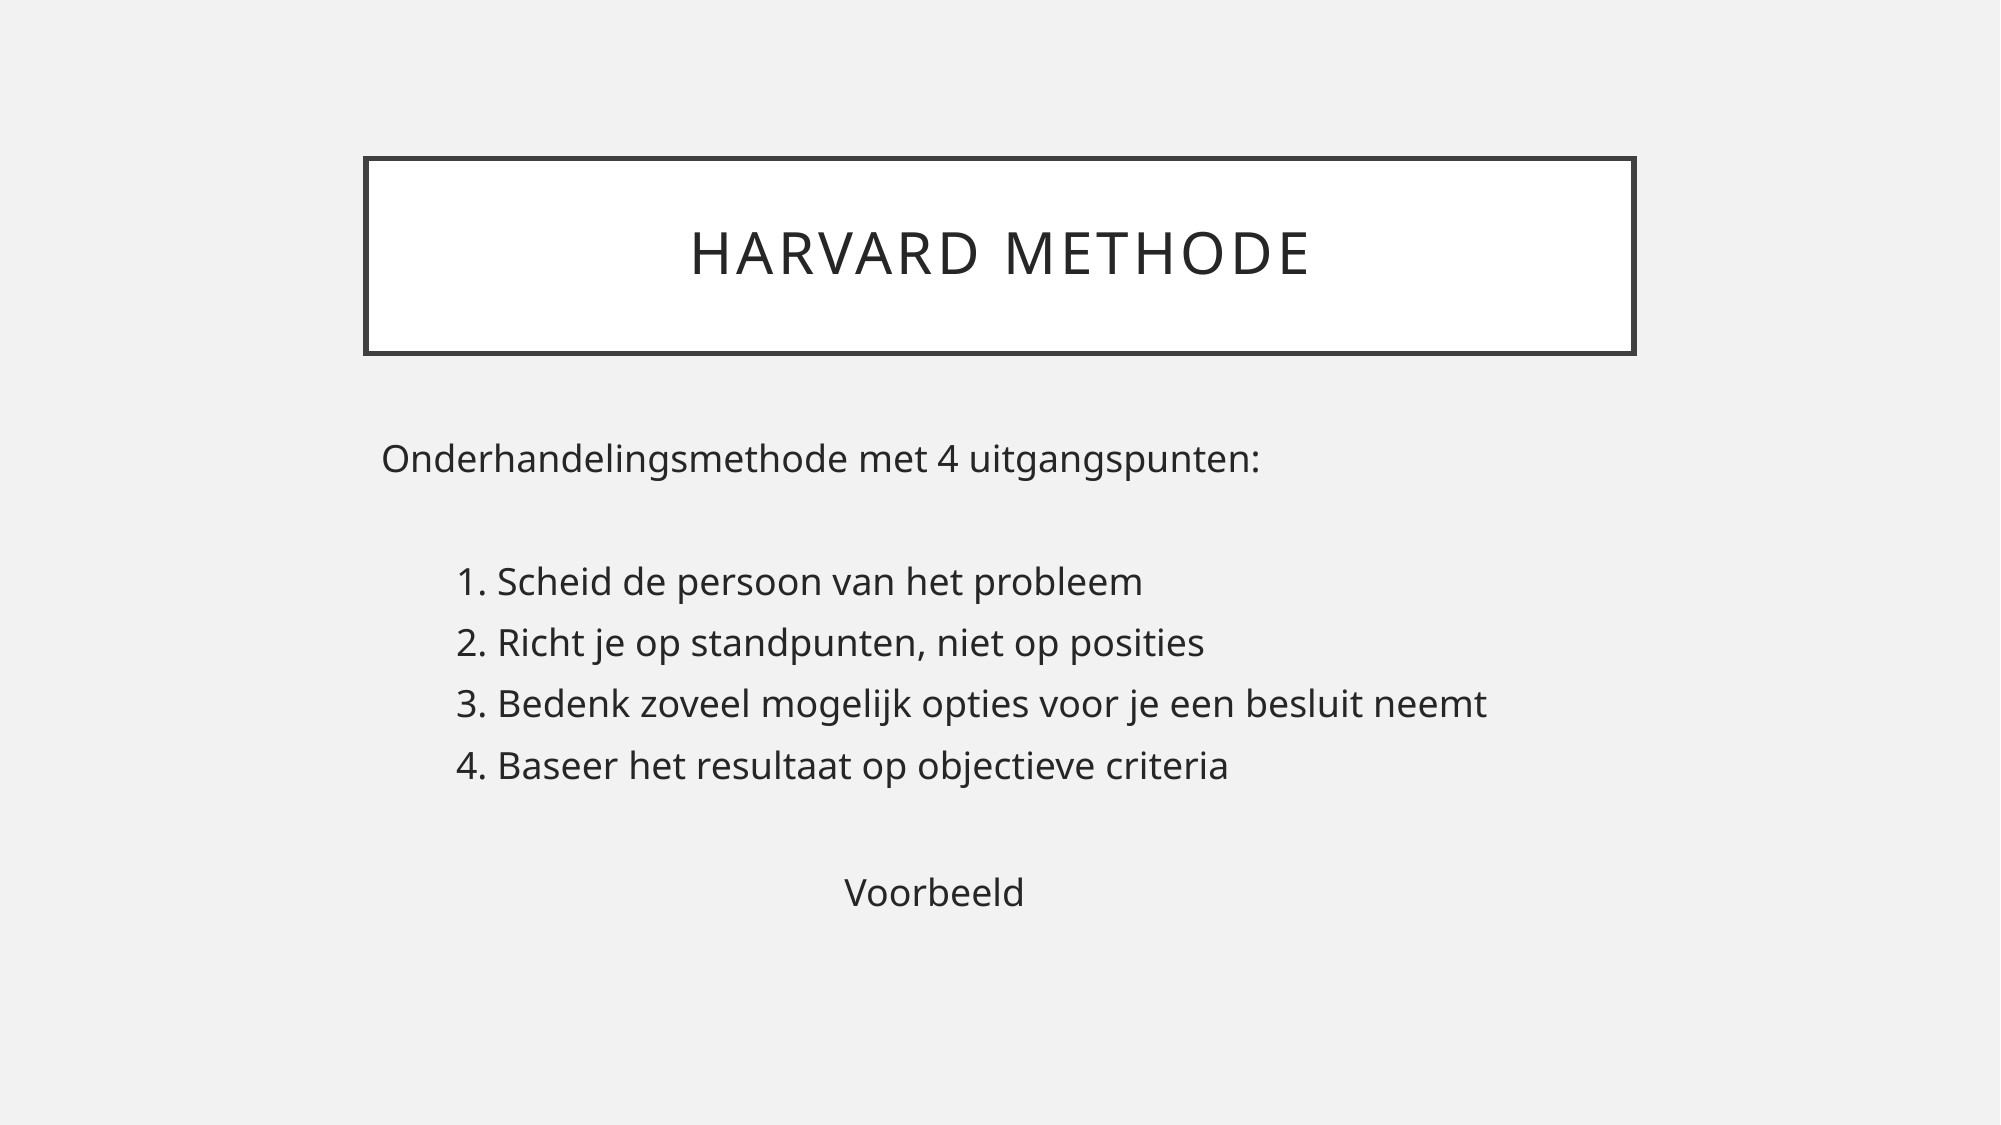

# Harvard methode
Onderhandelingsmethode met 4 uitgangspunten:
	1. Scheid de persoon van het probleem
	2. Richt je op standpunten, niet op posities
	3. Bedenk zoveel mogelijk opties voor je een besluit neemt
	4. Baseer het resultaat op objectieve criteria
Voorbeeld